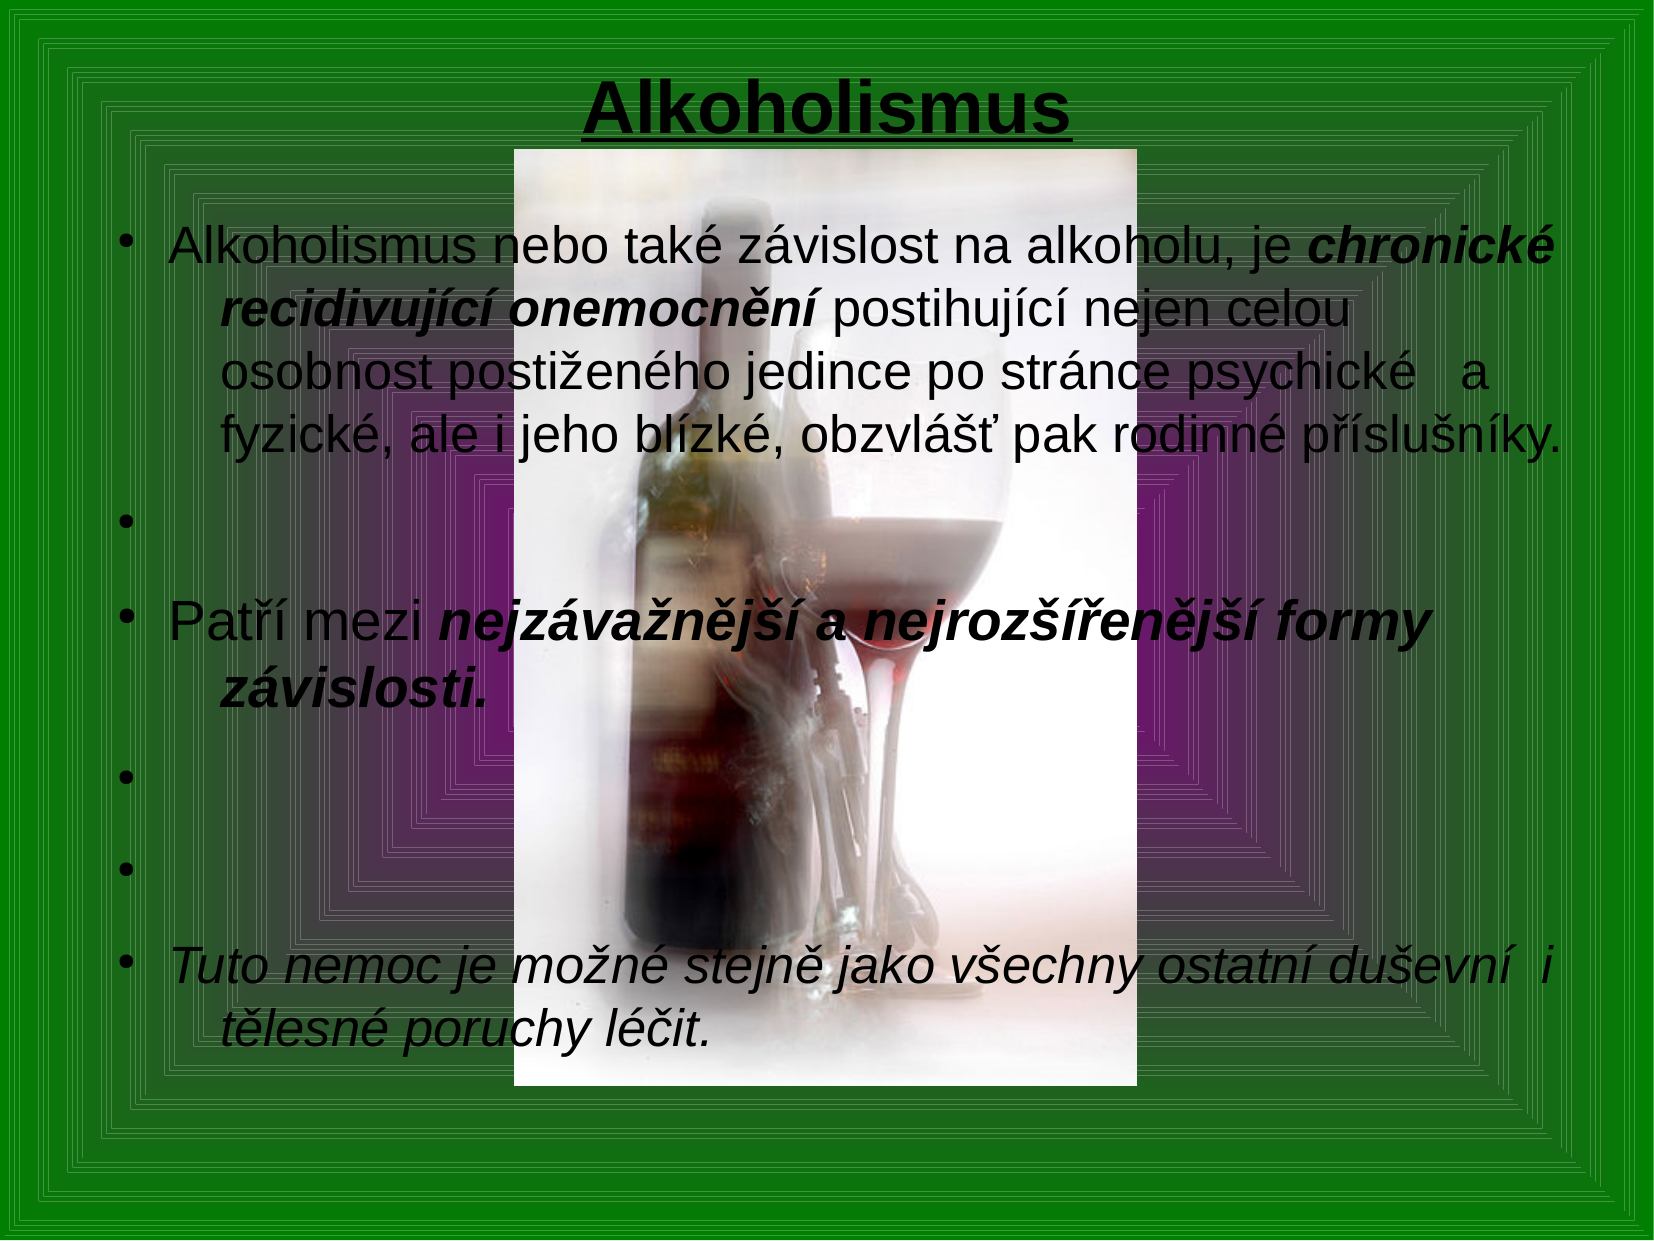

# Alkoholismus
Alkoholismus nebo také závislost na alkoholu, je chronické recidivující onemocnění postihující nejen celou osobnost postiženého jedince po stránce psychické a fyzické, ale i jeho blízké, obzvlášť pak rodinné příslušníky.
Patří mezi nejzávažnější a nejrozšířenější formy závislosti.
Tuto nemoc je možné stejně jako všechny ostatní duševní i tělesné poruchy léčit.